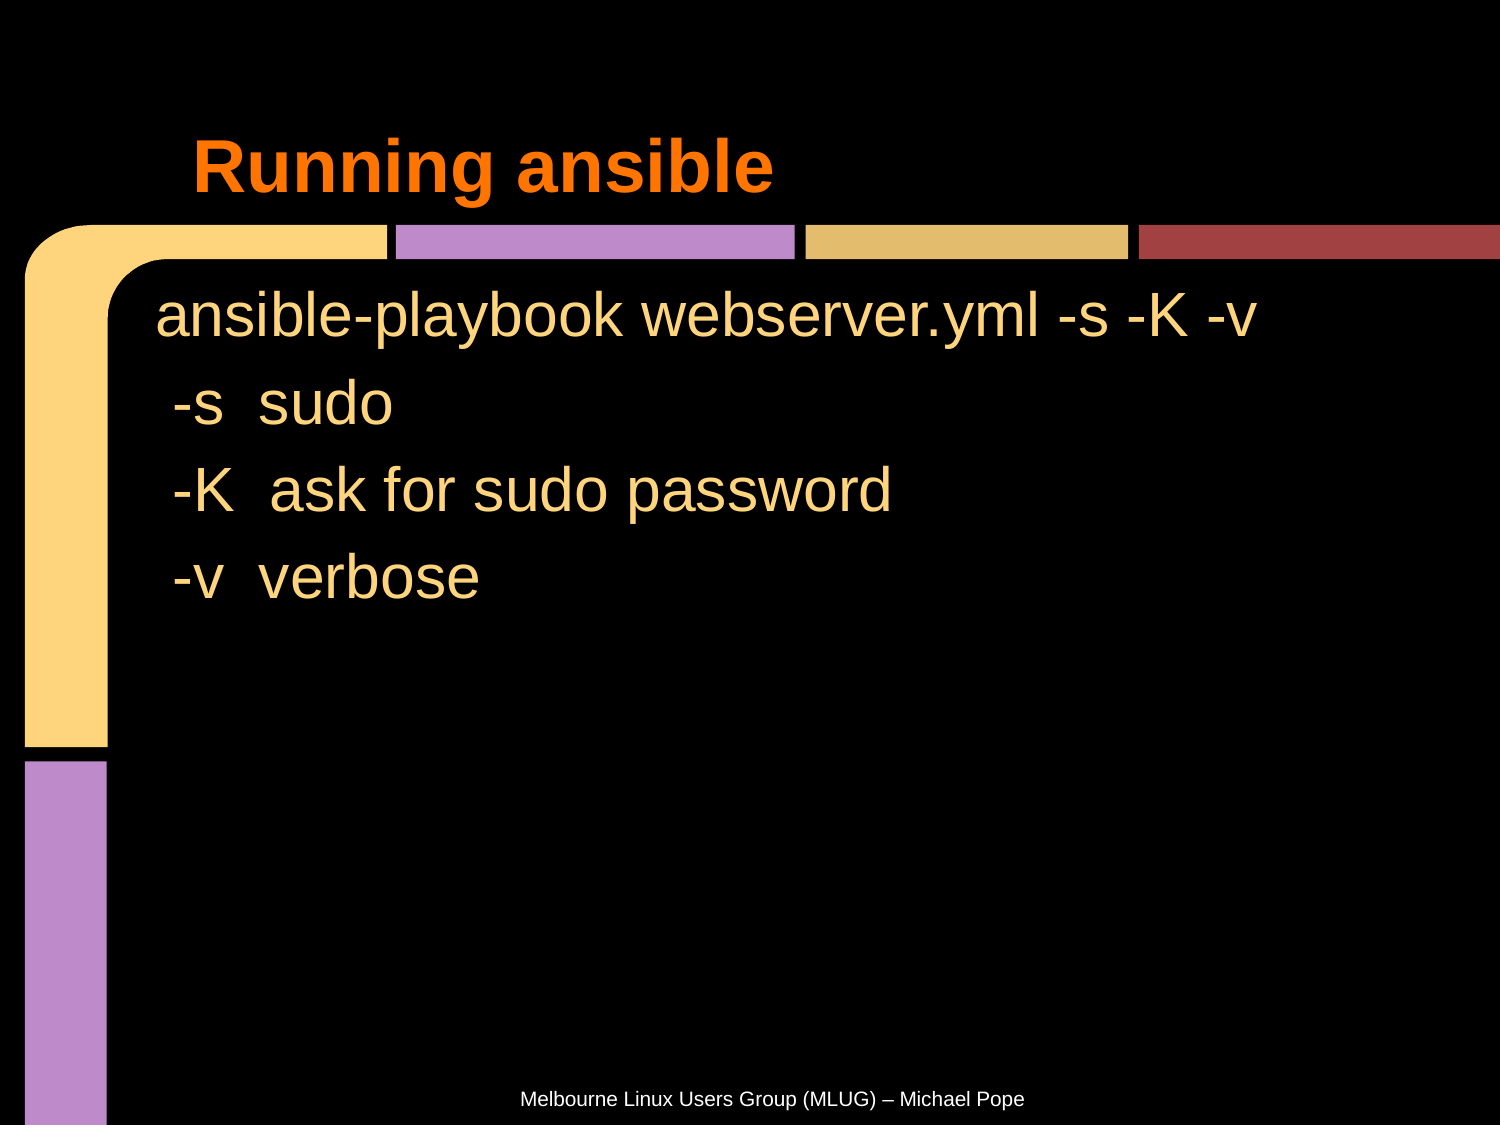

Running ansible
# ansible-playbook webserver.yml -s -K -v
 -s sudo
 -K ask for sudo password
 -v verbose